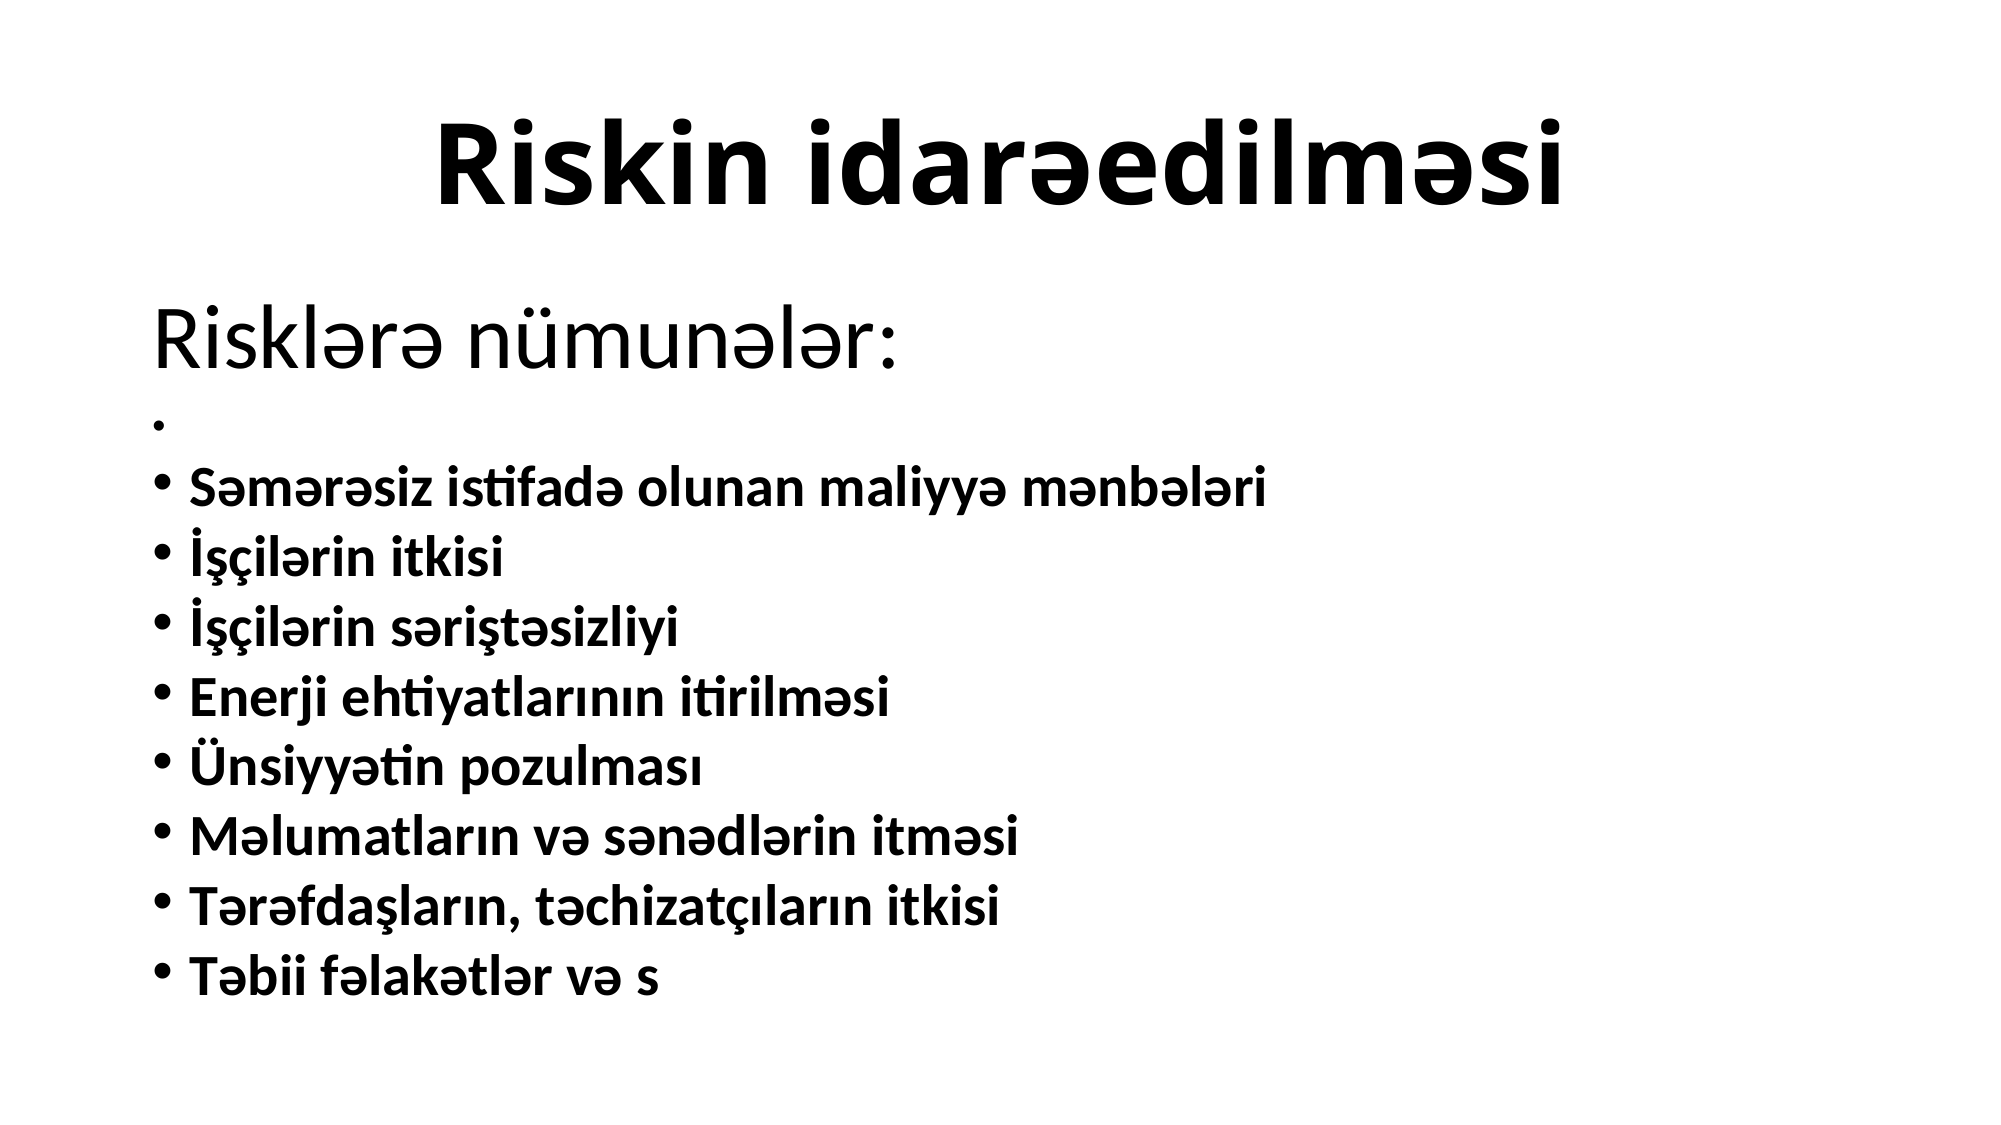

# Riskin idarəedilməsi
Risklərə nümunələr:
Səmərəsiz istifadə olunan maliyyə mənbələri
İşçilərin itkisi
İşçilərin səriştəsizliyi
Enerji ehtiyatlarının itirilməsi
Ünsiyyətin pozulması
Məlumatların və sənədlərin itməsi
Tərəfdaşların, təchizatçıların itkisi
Təbii fəlakətlər və s